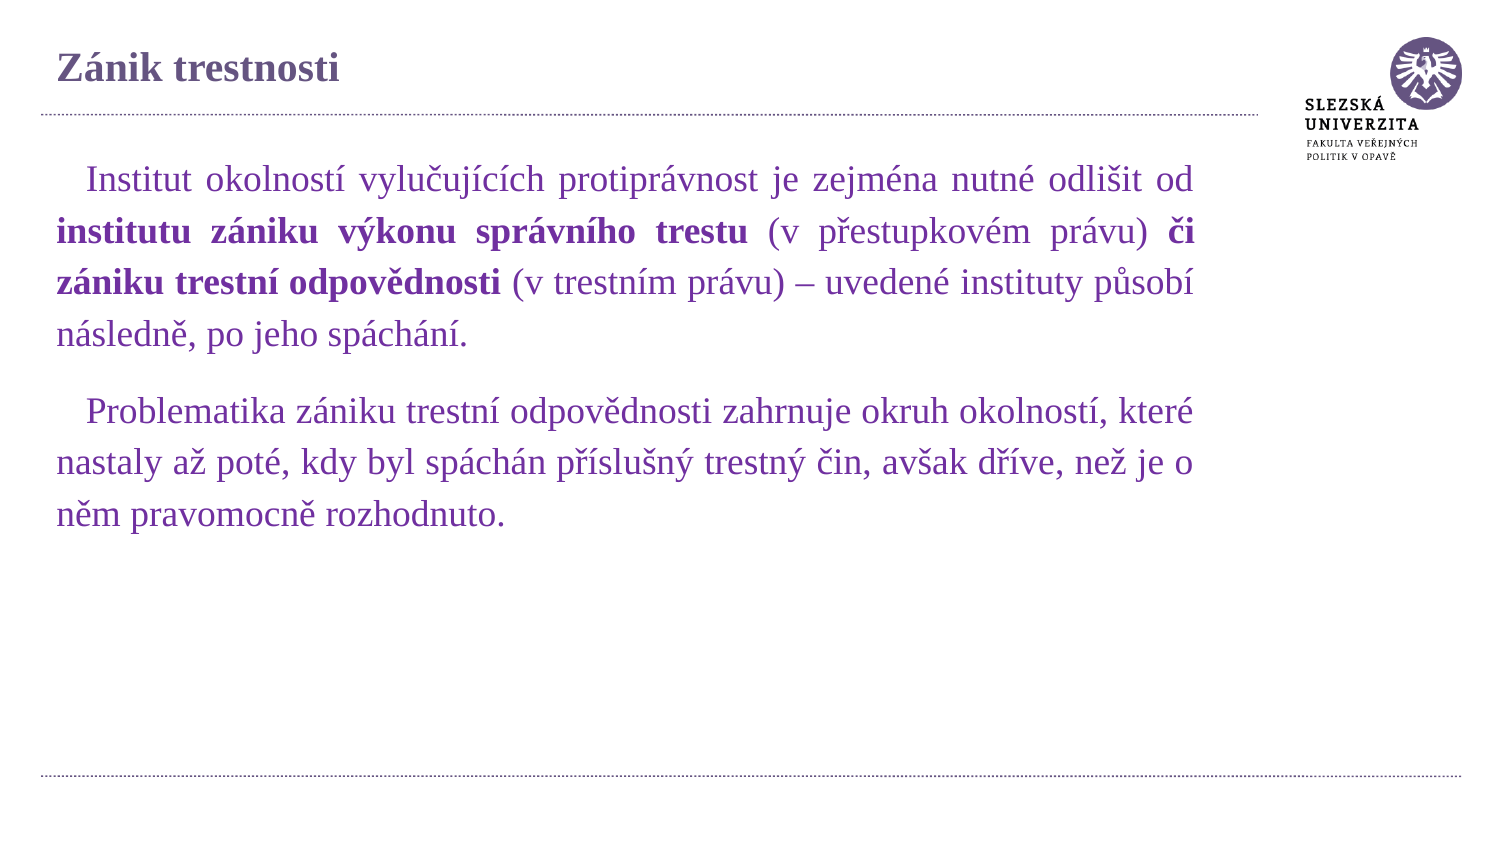

# Zánik trestnosti
Institut okolností vylučujících protiprávnost je zejména nutné odlišit od institutu zániku výkonu správního trestu (v přestupkovém právu) či zániku trestní odpovědnosti (v trestním právu) – uvedené instituty působí následně, po jeho spáchání.
Problematika zániku trestní odpovědnosti zahrnuje okruh okolností, které nastaly až poté, kdy byl spáchán příslušný trestný čin, avšak dříve, než je o něm pravomocně rozhodnuto.